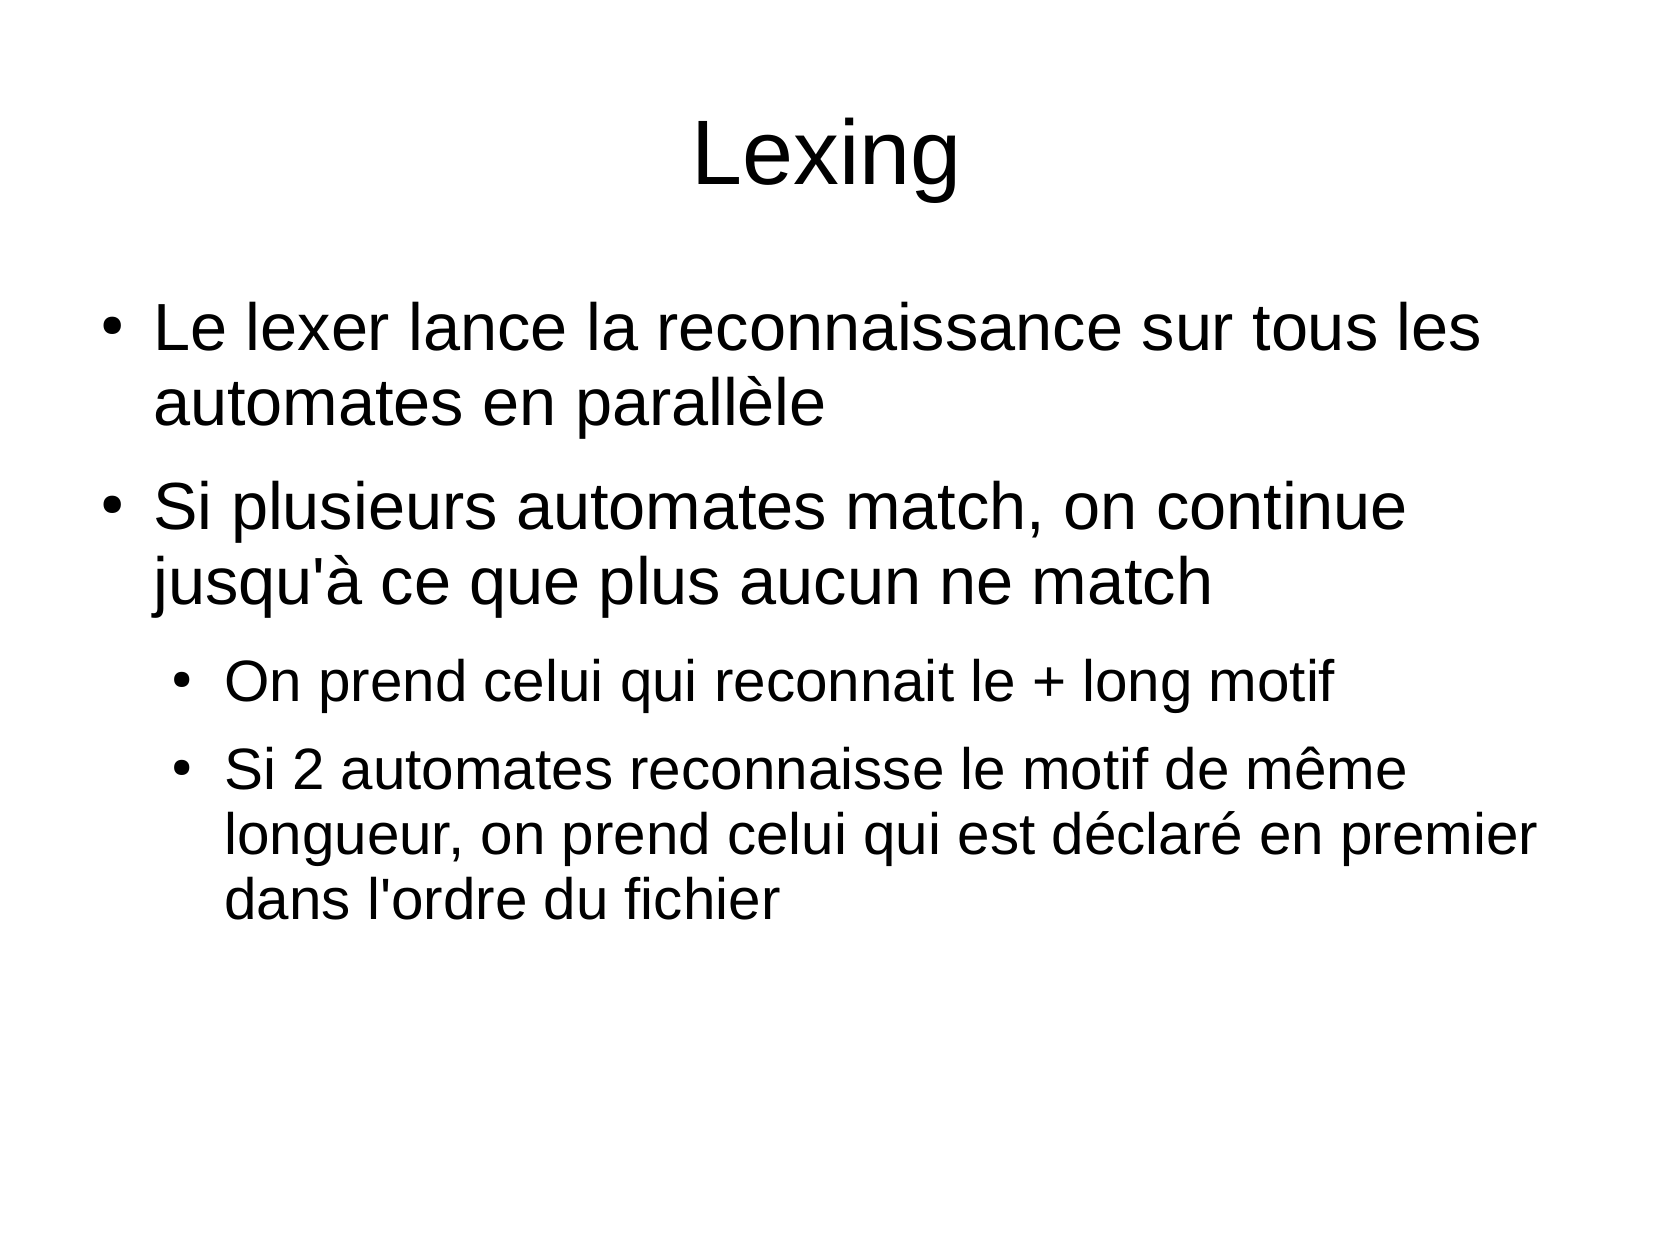

# Lexing
Le lexer lance la reconnaissance sur tous les automates en parallèle
Si plusieurs automates match, on continue jusqu'à ce que plus aucun ne match
On prend celui qui reconnait le + long motif
Si 2 automates reconnaisse le motif de même longueur, on prend celui qui est déclaré en premier dans l'ordre du fichier